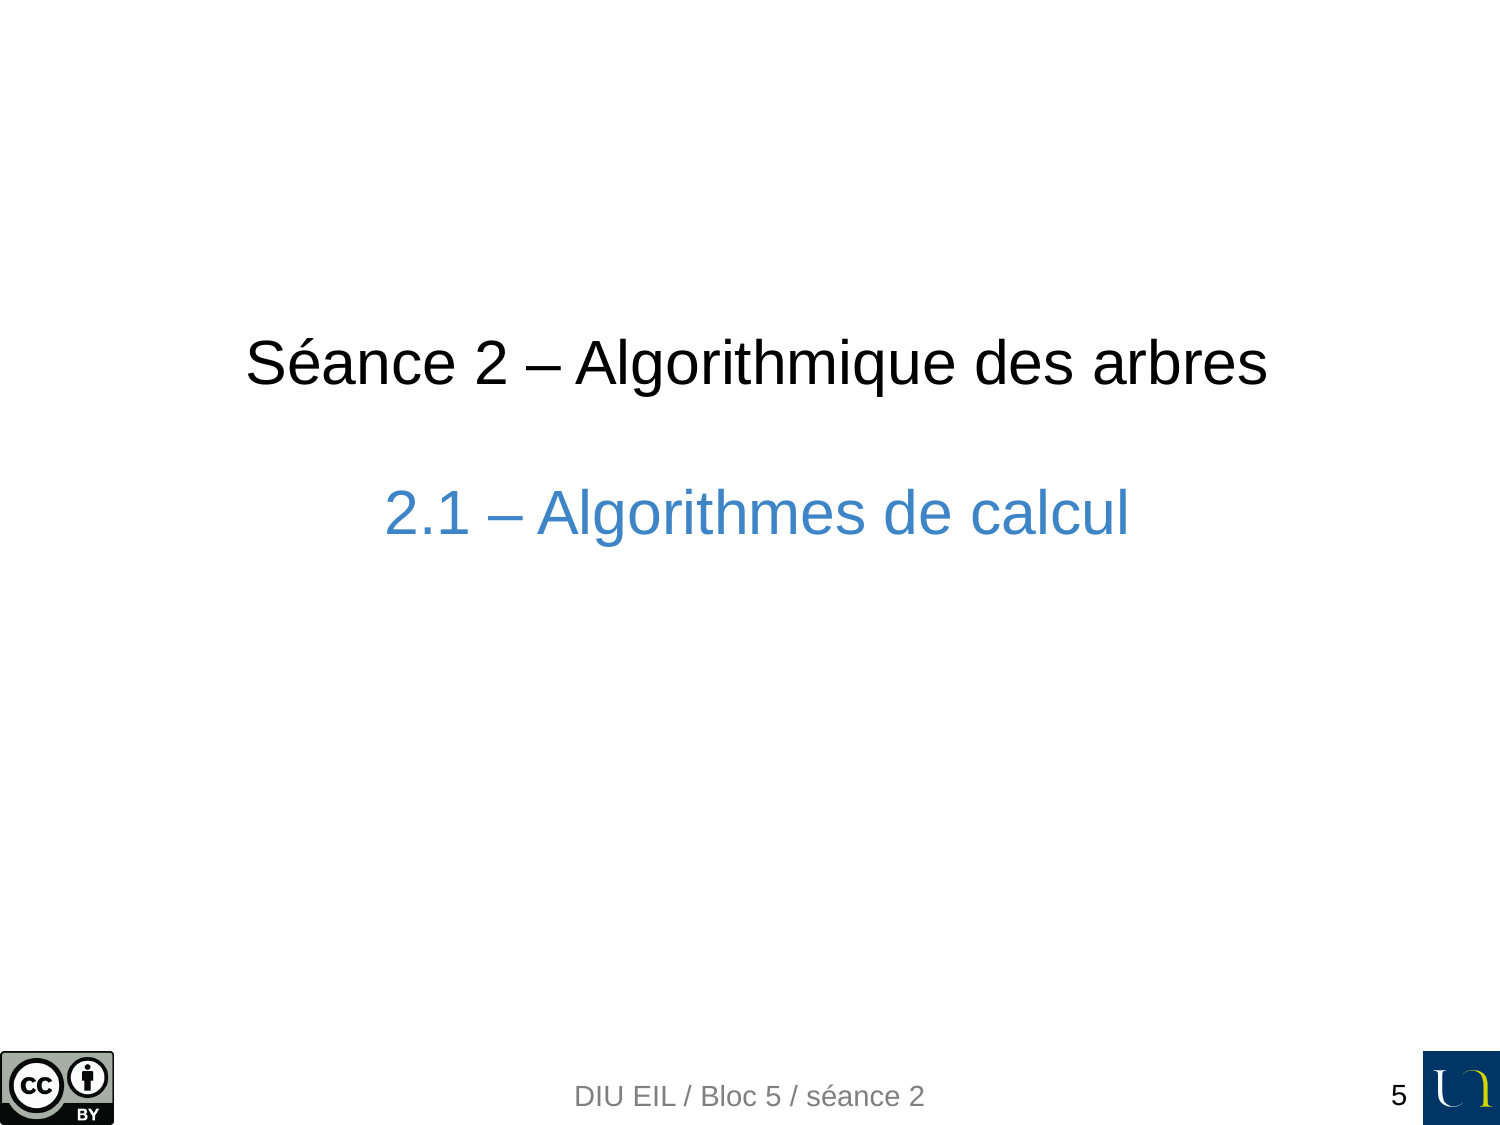

#
Séance 2 – Algorithmique des arbres
2.1 – Algorithmes de calcul
5